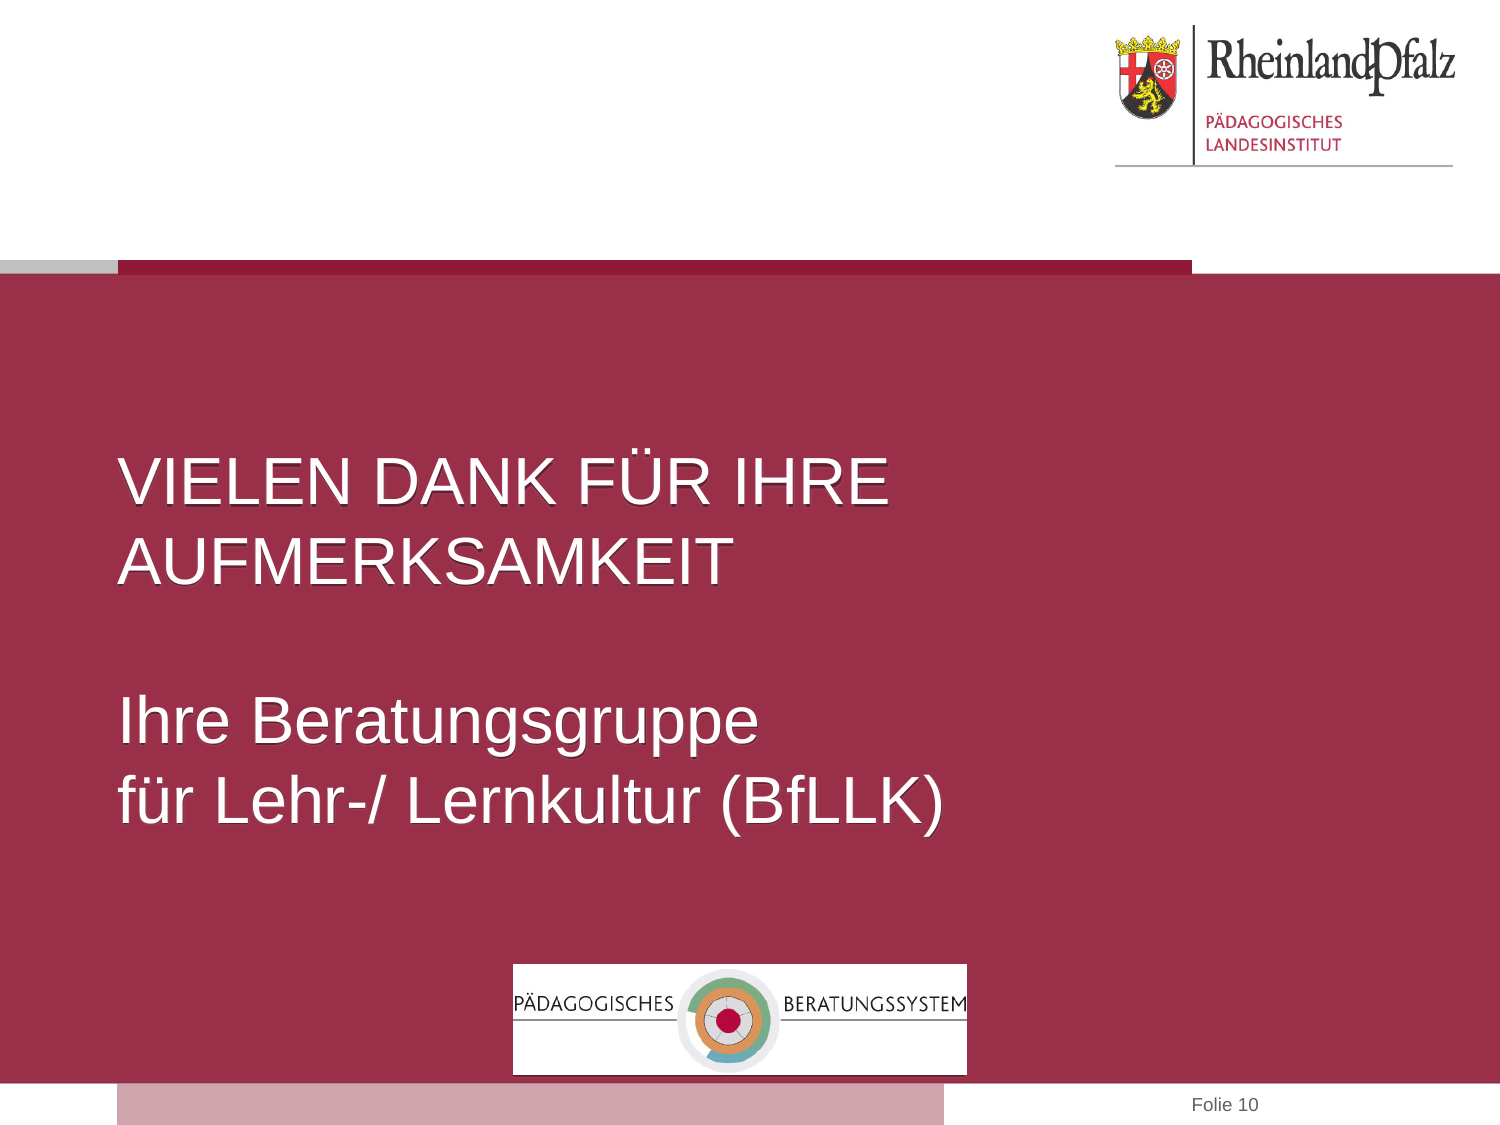

# VIELEN DANK FÜR IHRE AUFMERKSAMKEIT Ihre Beratungsgruppe für Lehr-/ Lernkultur (BfLLK)